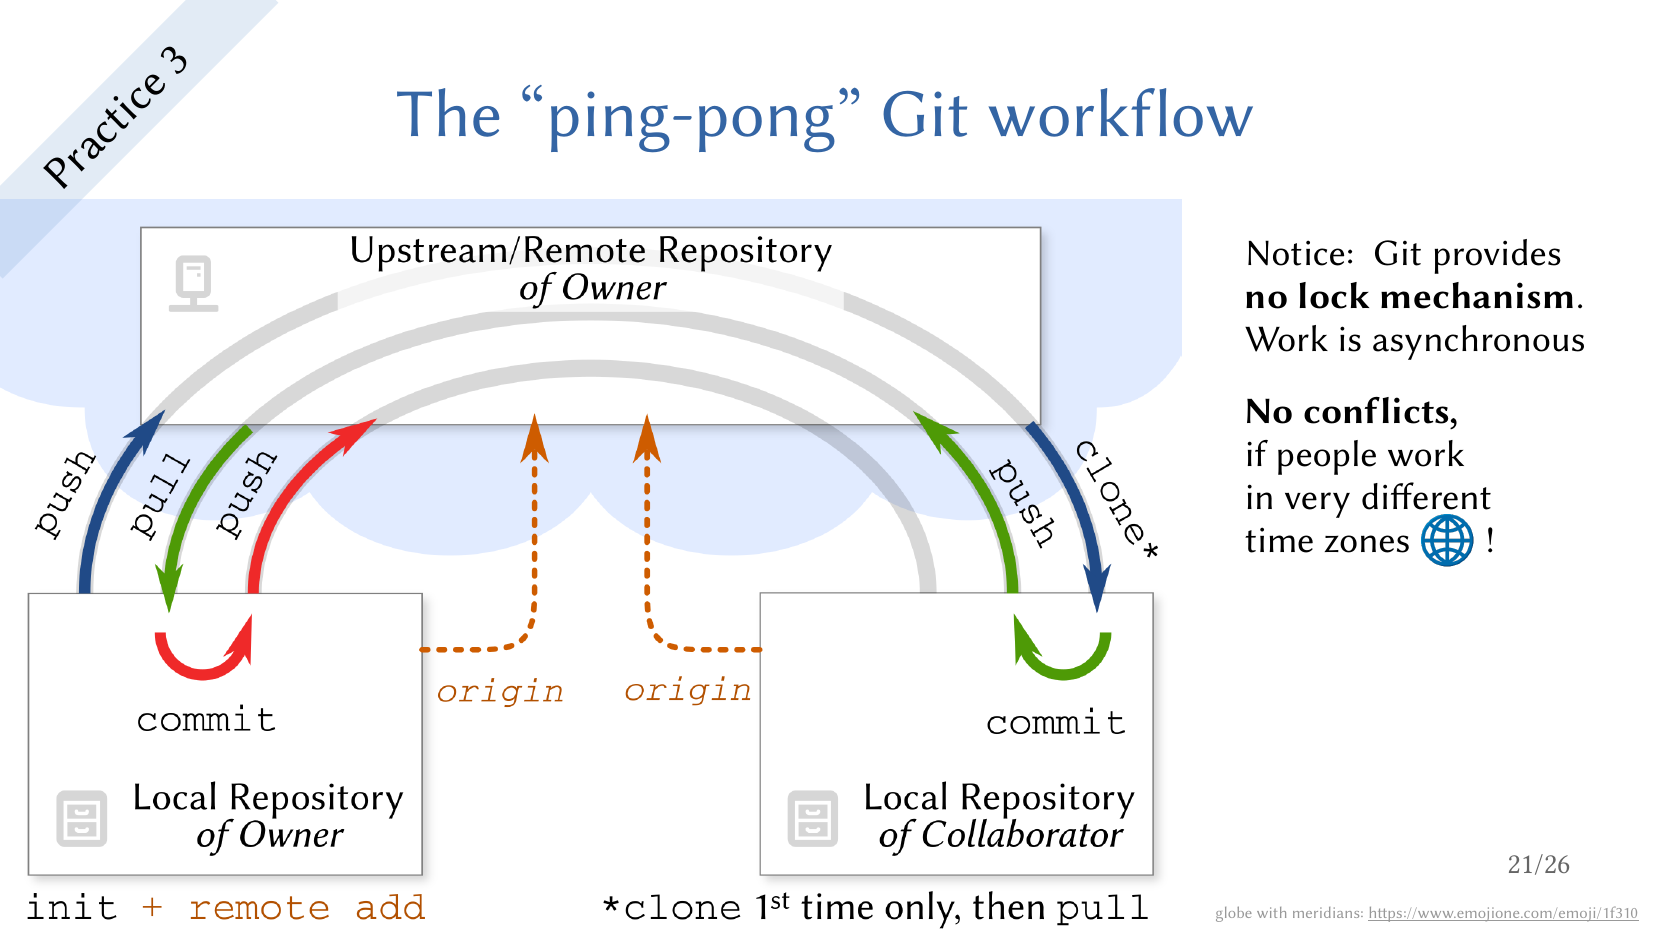

# The “ping-pong” Git workflow
Practice 3
Notice: Git provides
no lock mechanism.
Work is asynchronous
No conflicts,
if people work in very different time zones !
21
globe with meridians: https://www.emojione.com/emoji/1f310